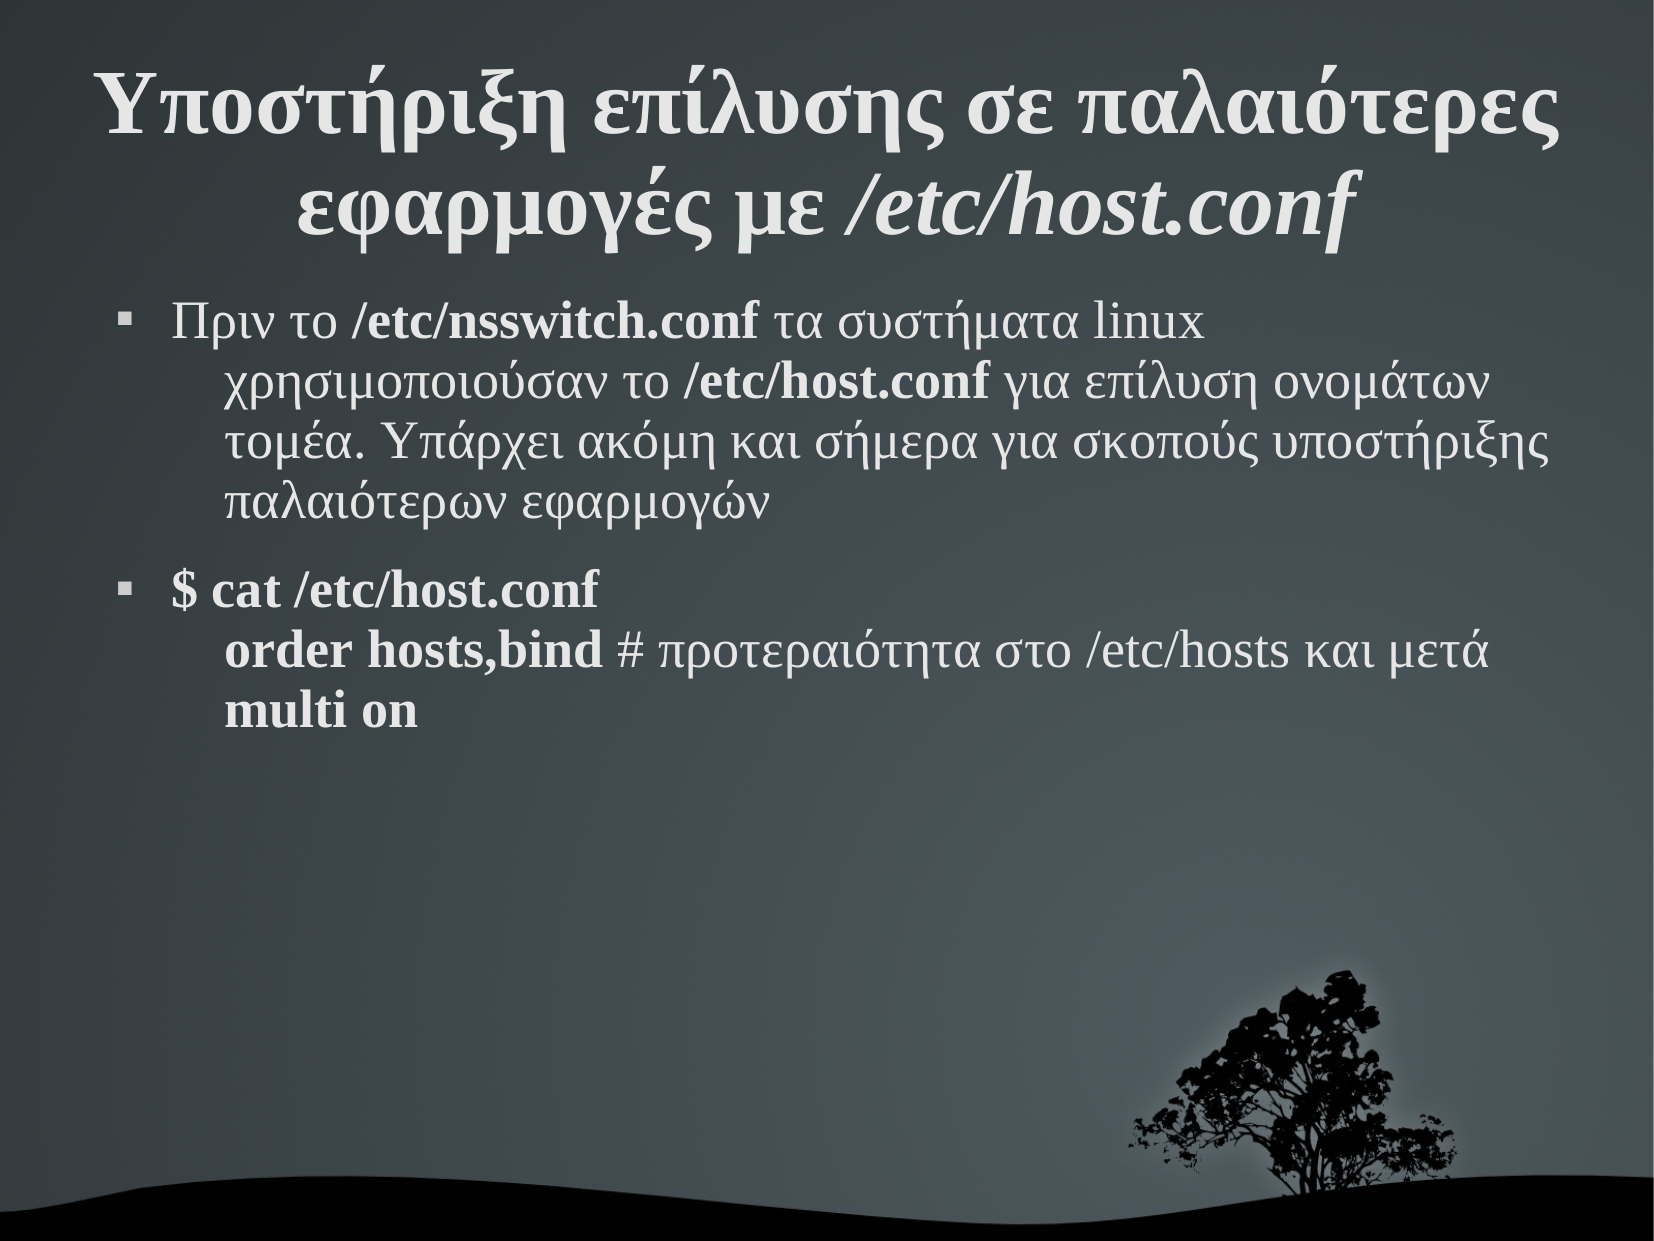

# Υποστήριξη επίλυσης σε παλαιότερες εφαρμογές με /etc/host.conf
Πριν το /etc/nsswitch.conf τα συστήματα linux χρησιμοποιούσαν το /etc/host.conf για επίλυση ονομάτων τομέα. Υπάρχει ακόμη και σήμερα για σκοπούς υποστήριξης παλαιότερων εφαρμογών
$ cat /etc/host.conf
order hosts,bind # προτεραιότητα στο /etc/hosts και μετά
multi on